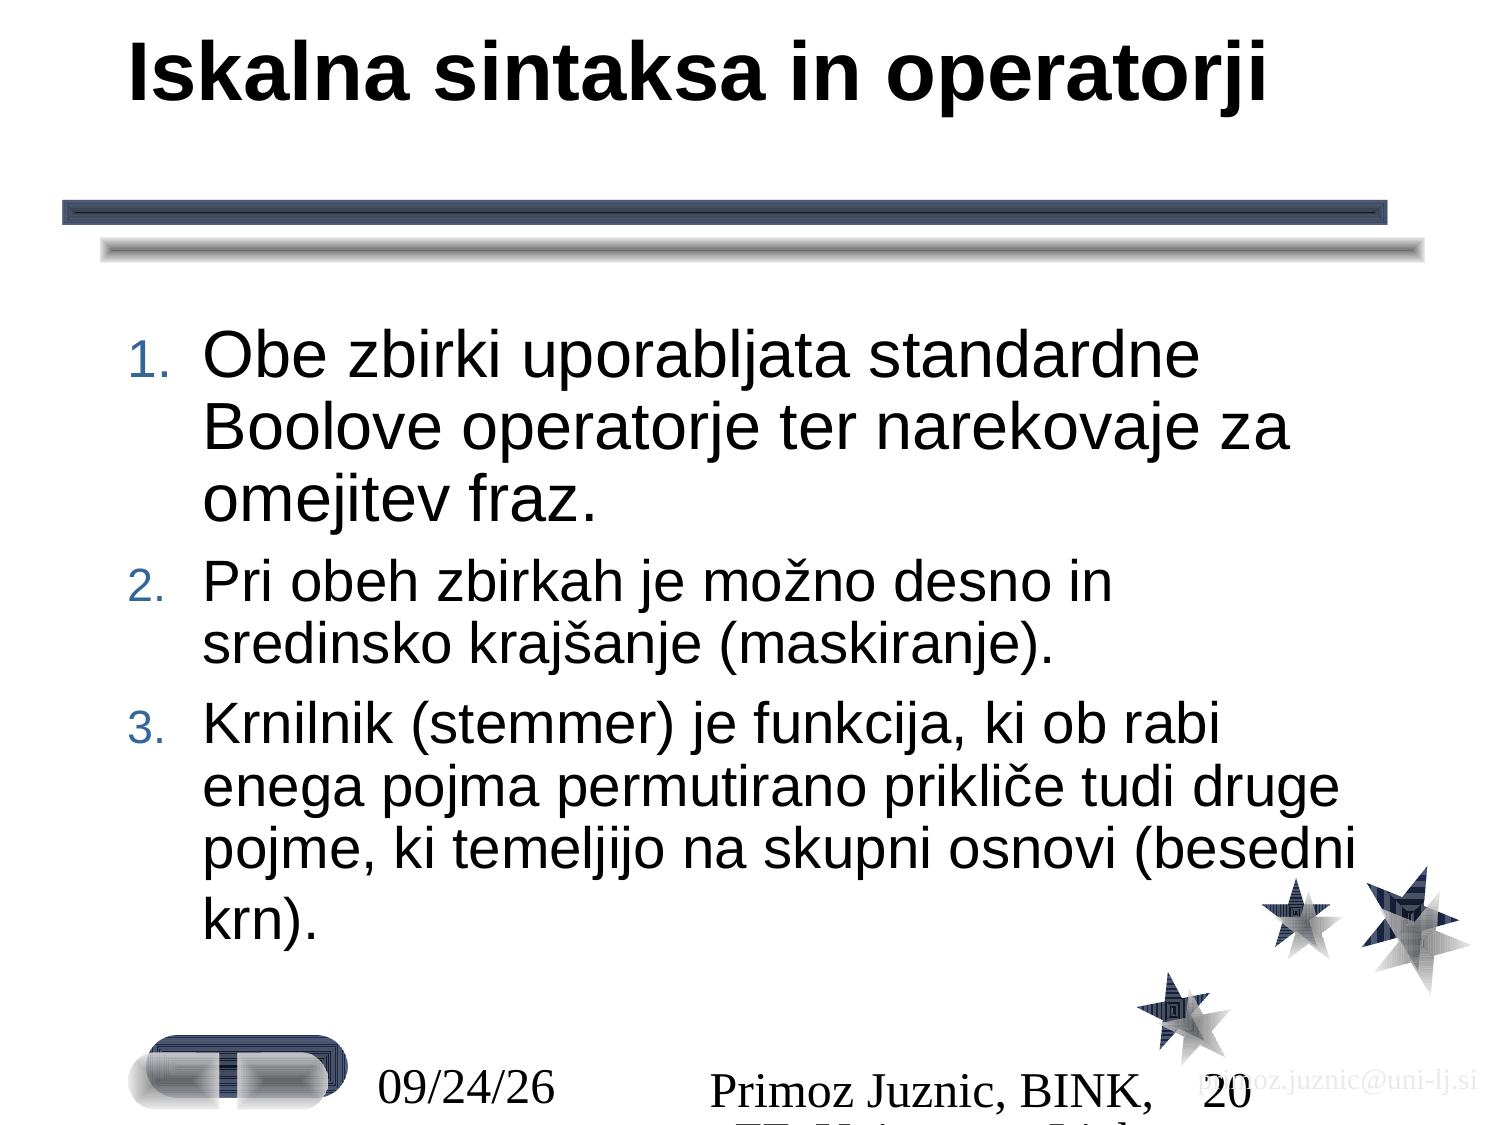

# Iskalna sintaksa in operatorji
Obe zbirki uporabljata standardne Boolove operatorje ter narekovaje za omejitev fraz.
Pri obeh zbirkah je možno desno in sredinsko krajšanje (maskiranje).
Krnilnik (stemmer) je funkcija, ki ob rabi enega pojma permutirano prikliče tudi druge pojme, ki temeljijo na skupni osnovi (besedni krn).
Primoz Juznic, BINK, FF, Univerza v Ljubljani
20